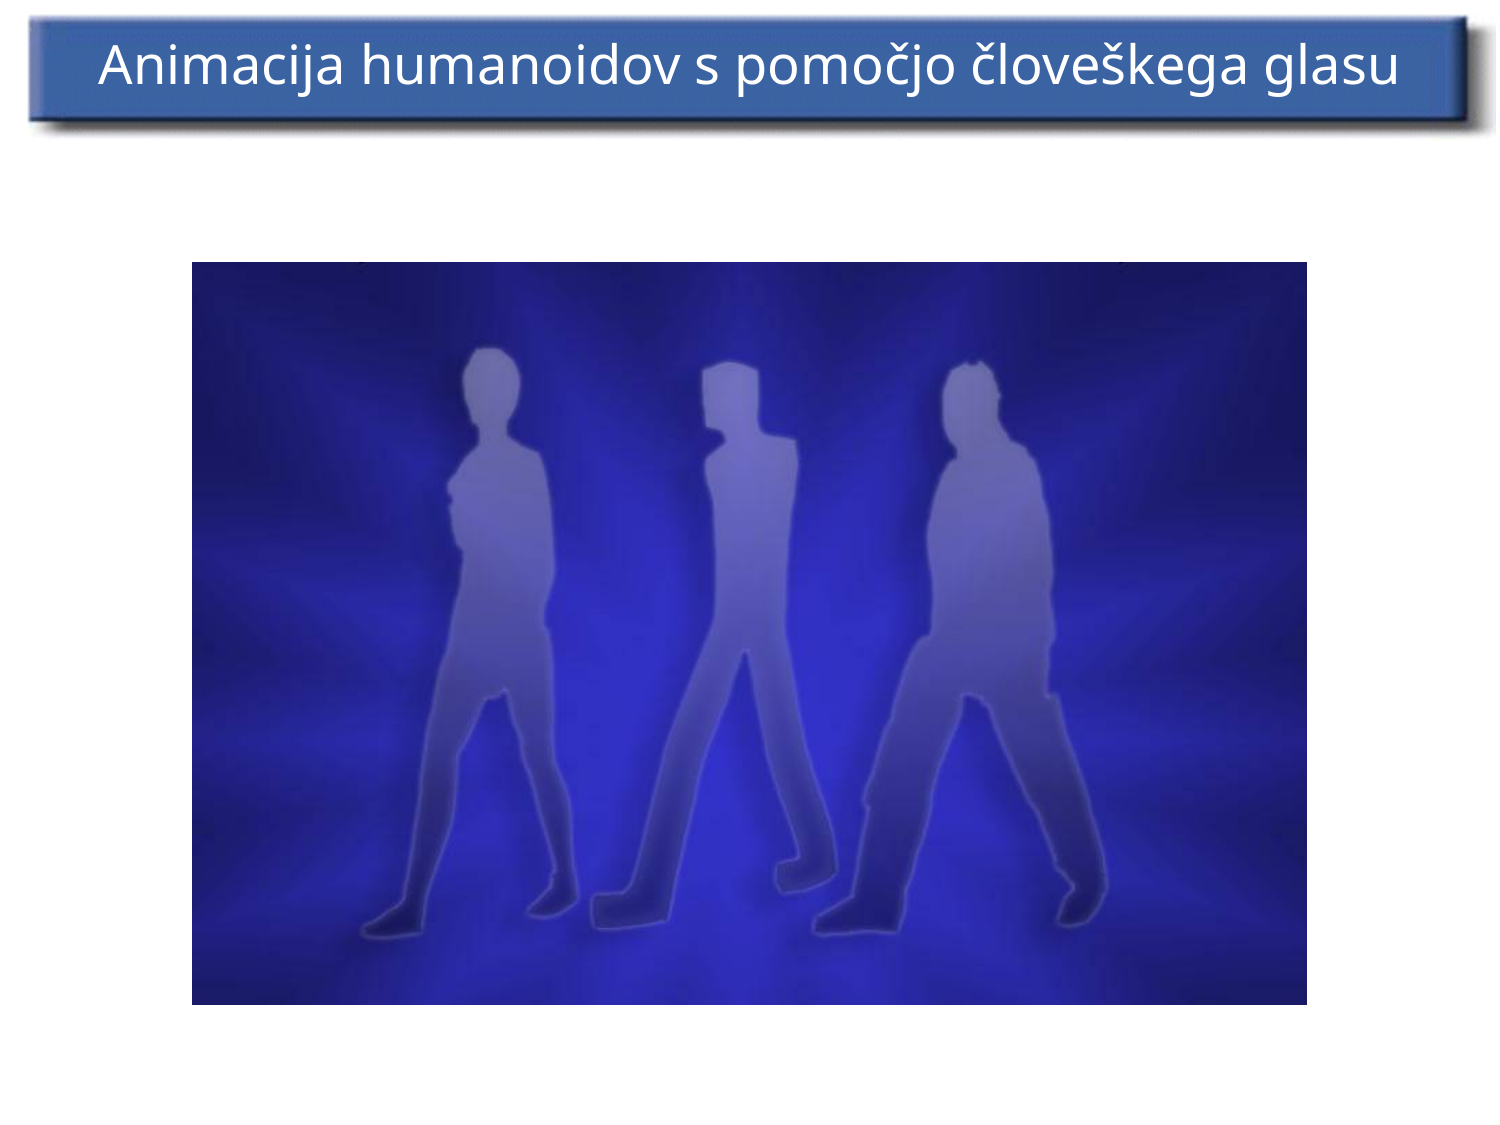

# Animacija humanoidov s pomočjo človeškega glasu
Thesis Advisor : Dr. Donald P. Brutzman
Second Reader : Dr. Xiaoping Yun
A Thesis By Ozan APAYDIN